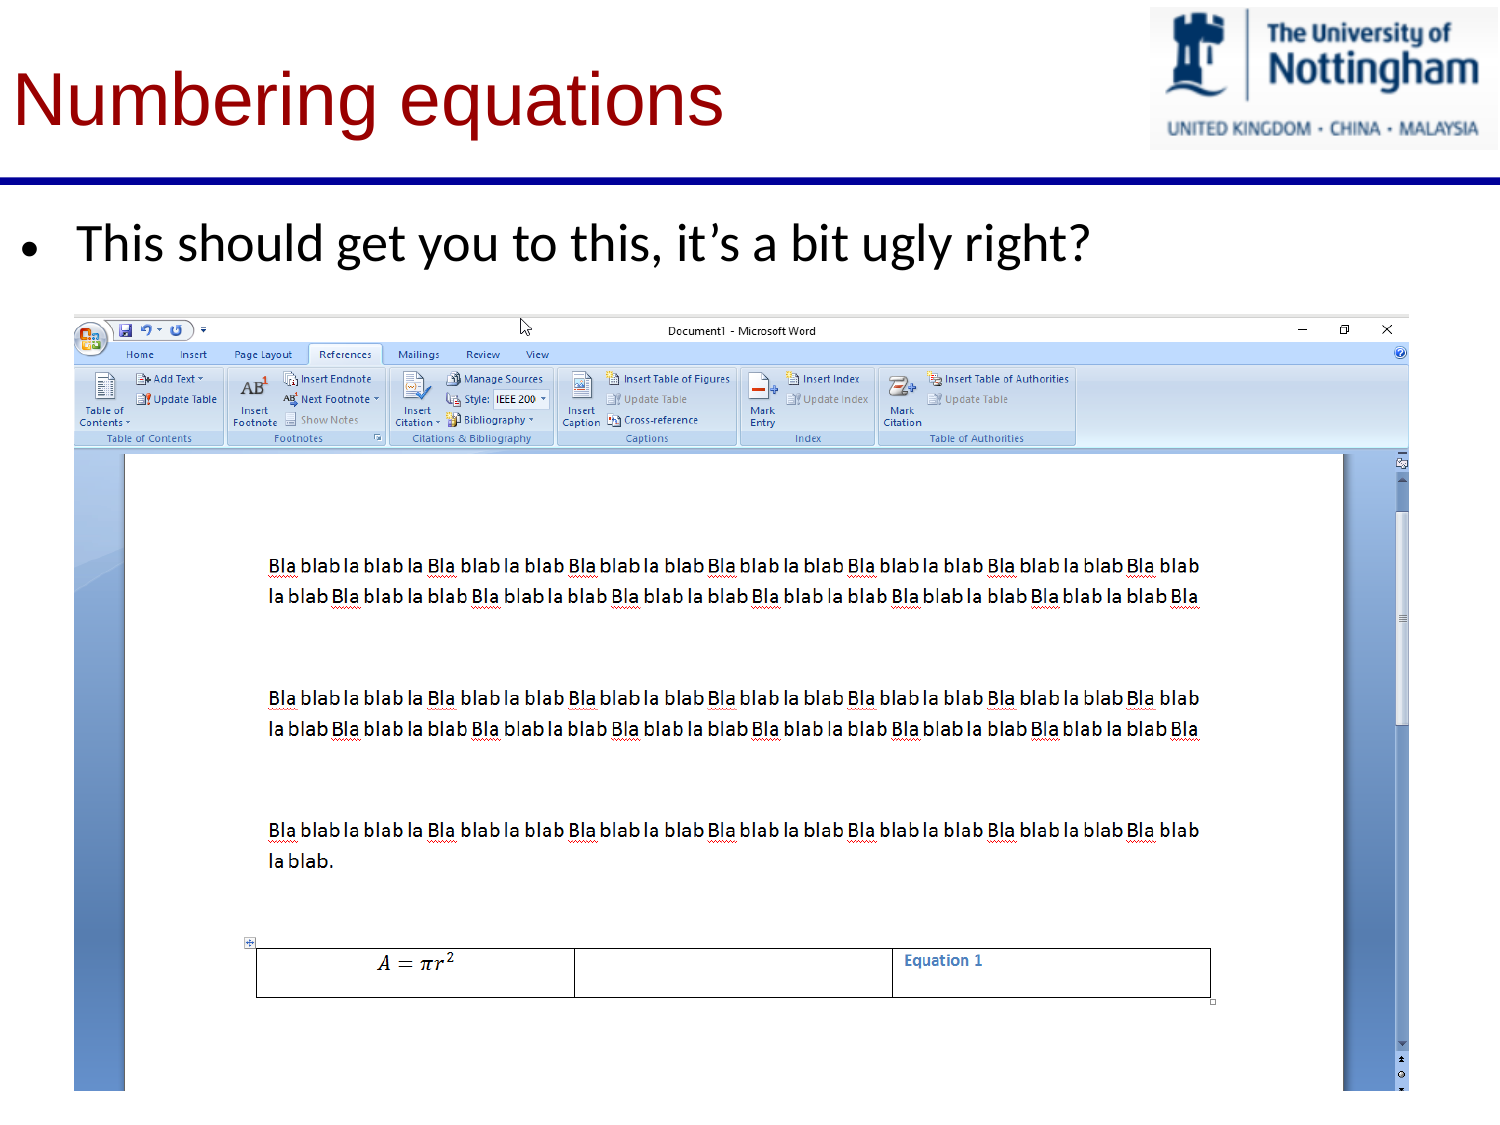

# Numbering equations
This should get you to this, it’s a bit ugly right?